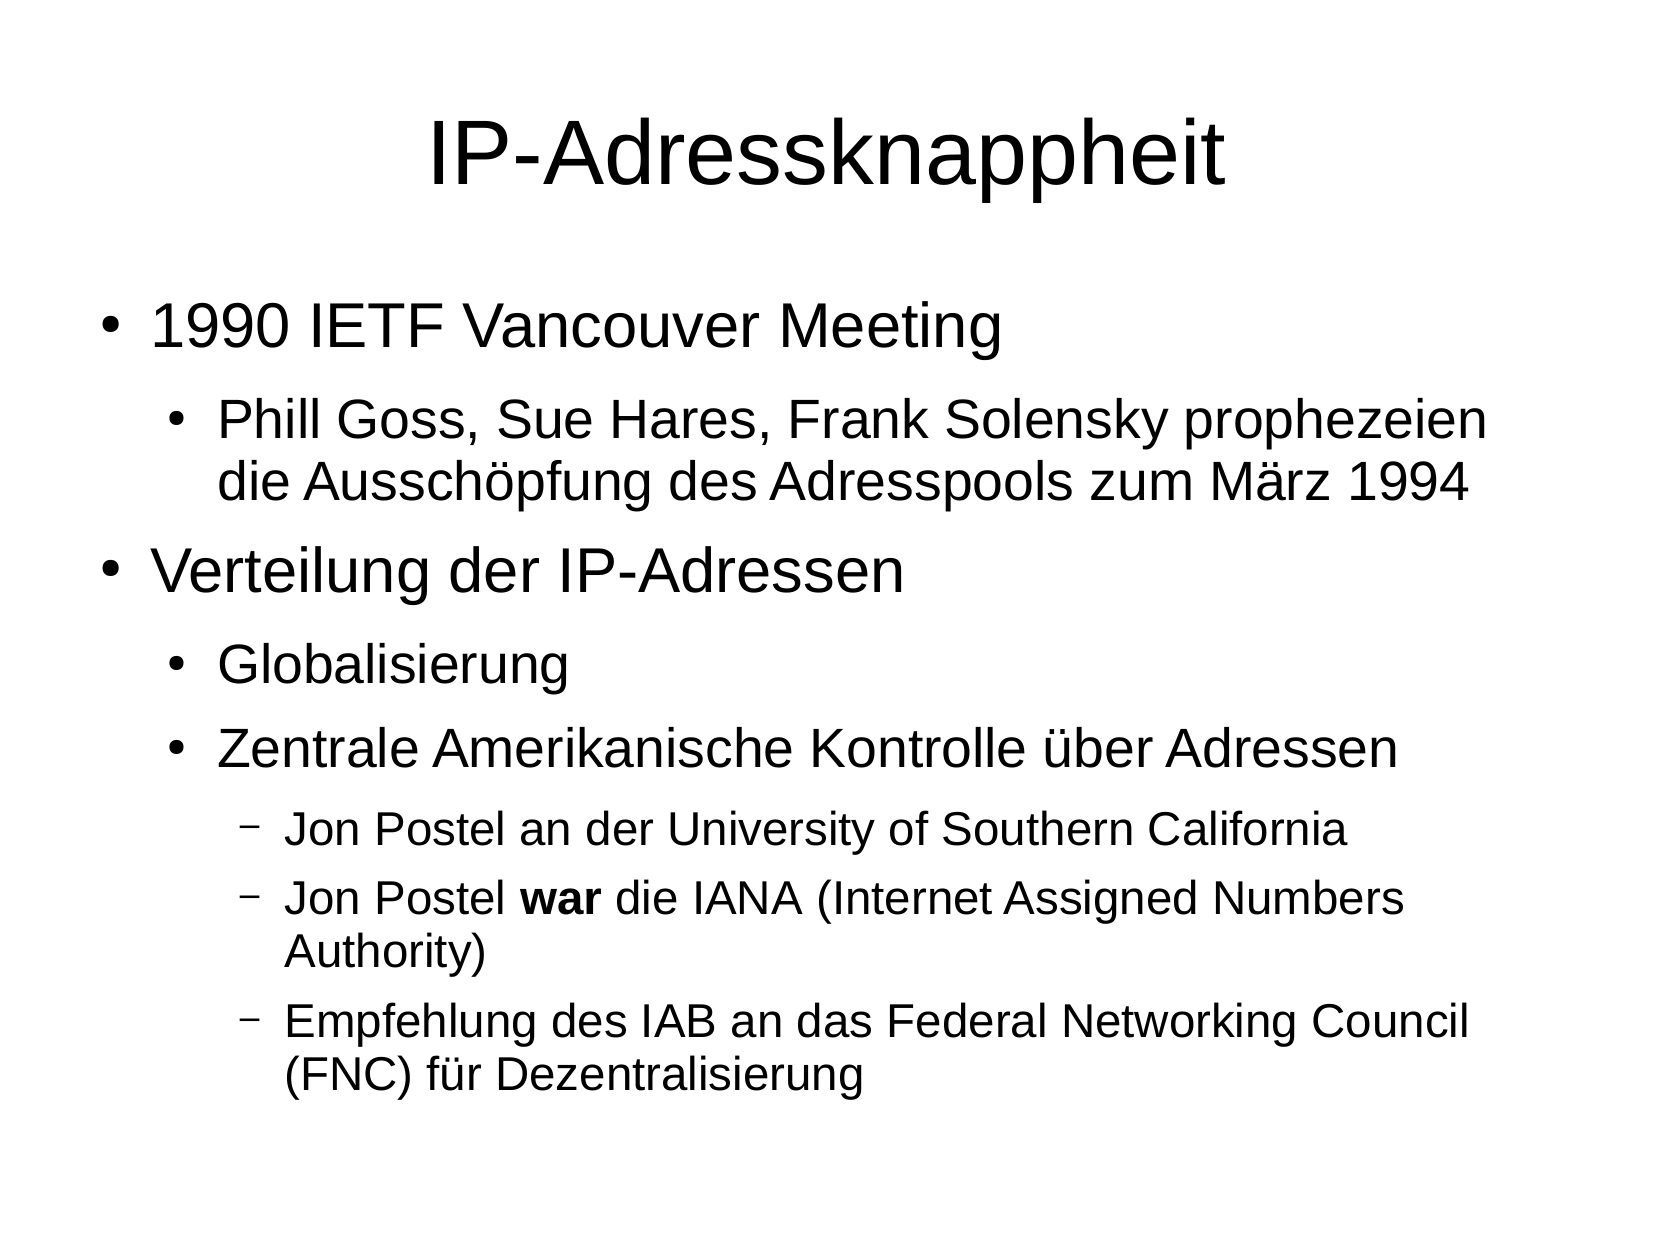

# IP-Adressknappheit
1990 IETF Vancouver Meeting
Phill Goss, Sue Hares, Frank Solensky prophezeien die Ausschöpfung des Adresspools zum März 1994
Verteilung der IP-Adressen
Globalisierung
Zentrale Amerikanische Kontrolle über Adressen
Jon Postel an der University of Southern California
Jon Postel war die IANA (Internet Assigned Numbers Authority)
Empfehlung des IAB an das Federal Networking Council (FNC) für Dezentralisierung